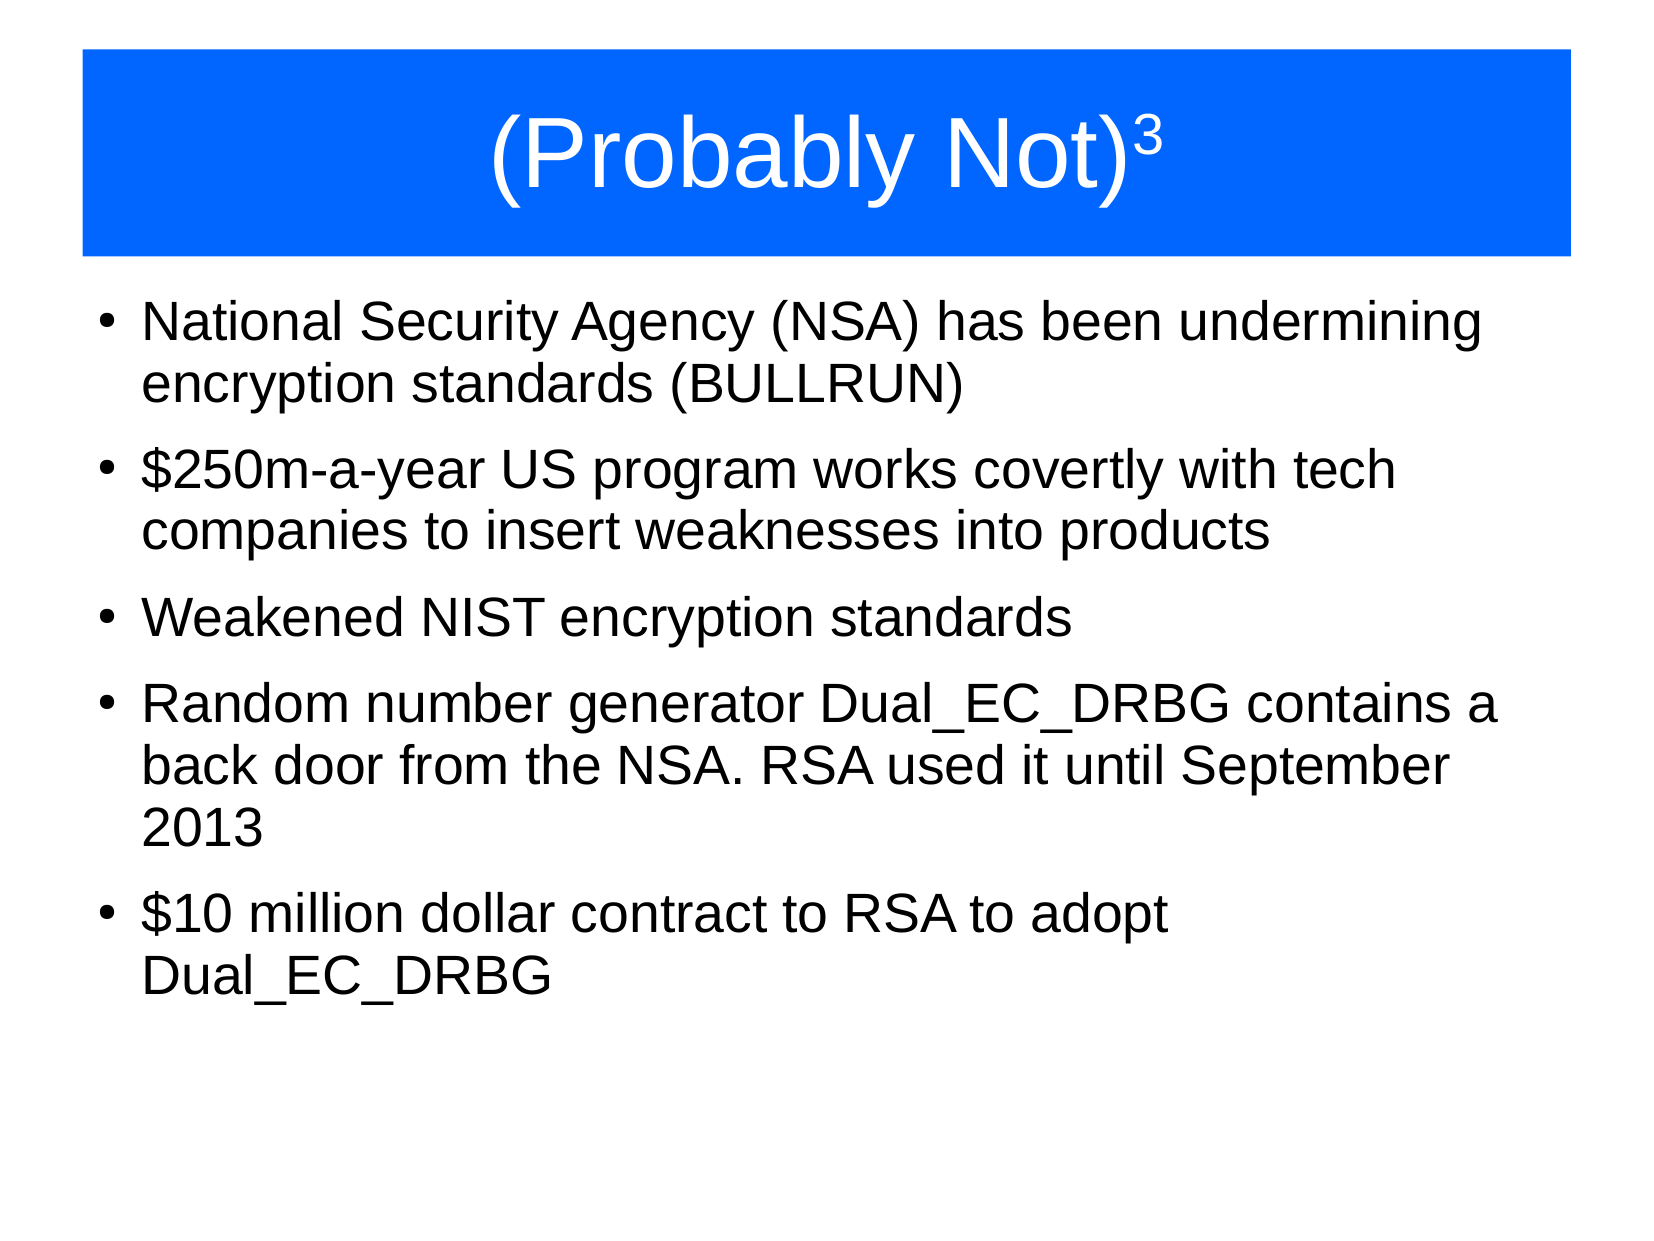

# (Probably Not)3
National Security Agency (NSA) has been undermining encryption standards (BULLRUN)
$250m-a-year US program works covertly with tech companies to insert weaknesses into products
Weakened NIST encryption standards
Random number generator Dual_EC_DRBG contains a back door from the NSA. RSA used it until September 2013
$10 million dollar contract to RSA to adopt Dual_EC_DRBG